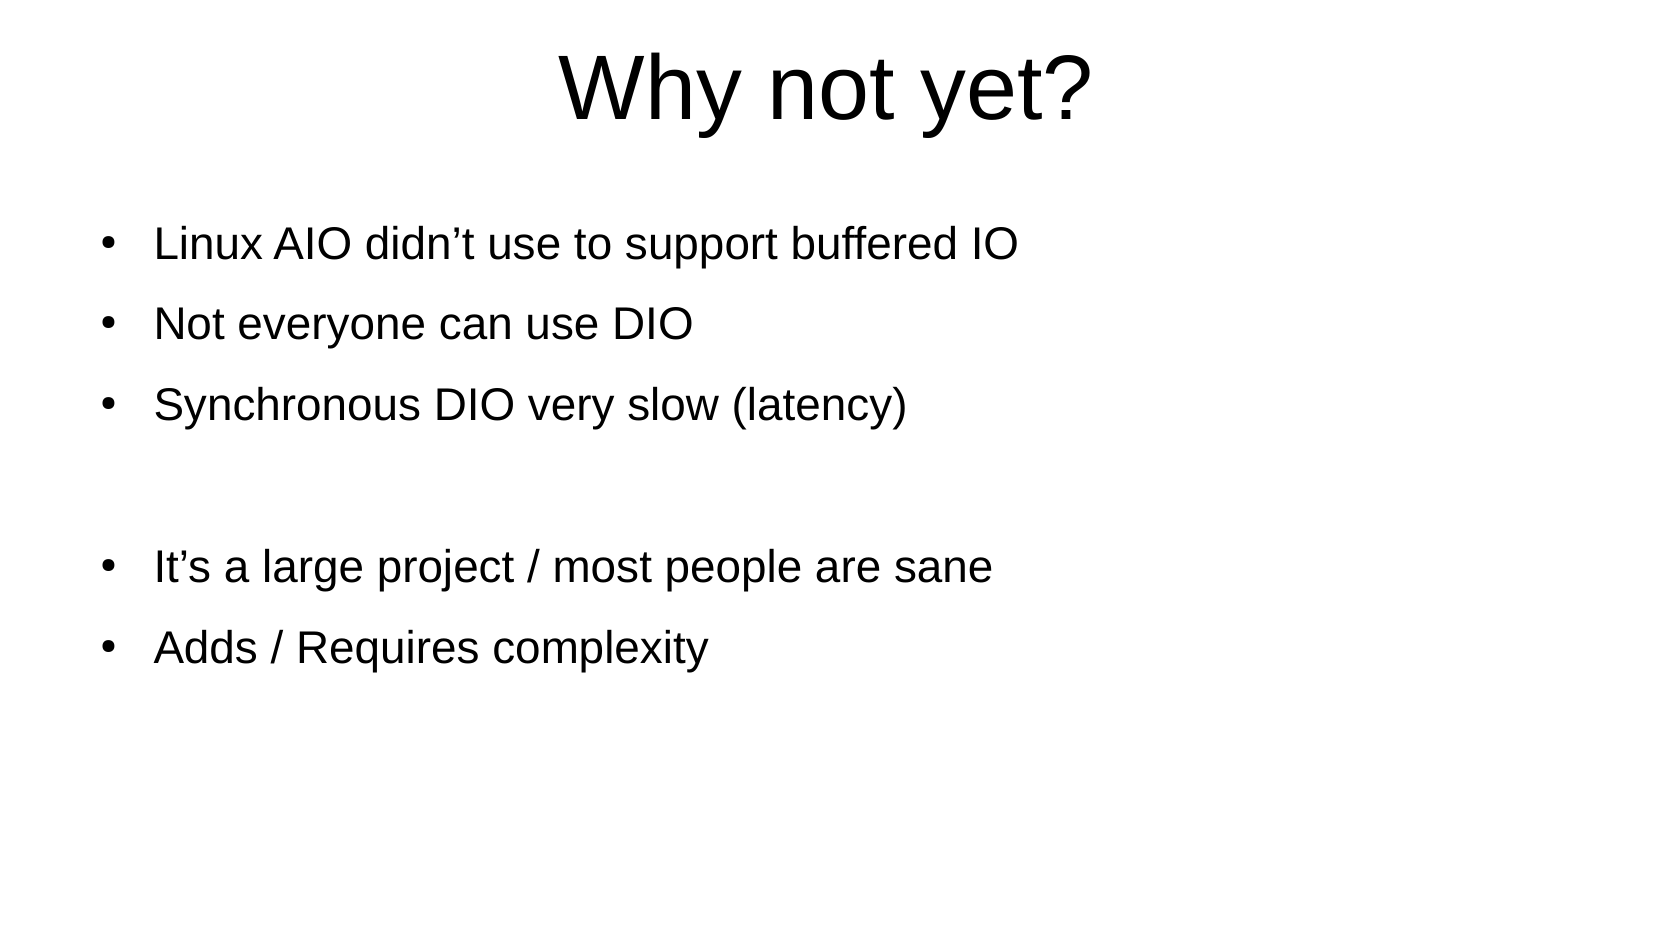

# Why not yet?
Linux AIO didn’t use to support buffered IO
Not everyone can use DIO
Synchronous DIO very slow (latency)
It’s a large project / most people are sane
Adds / Requires complexity